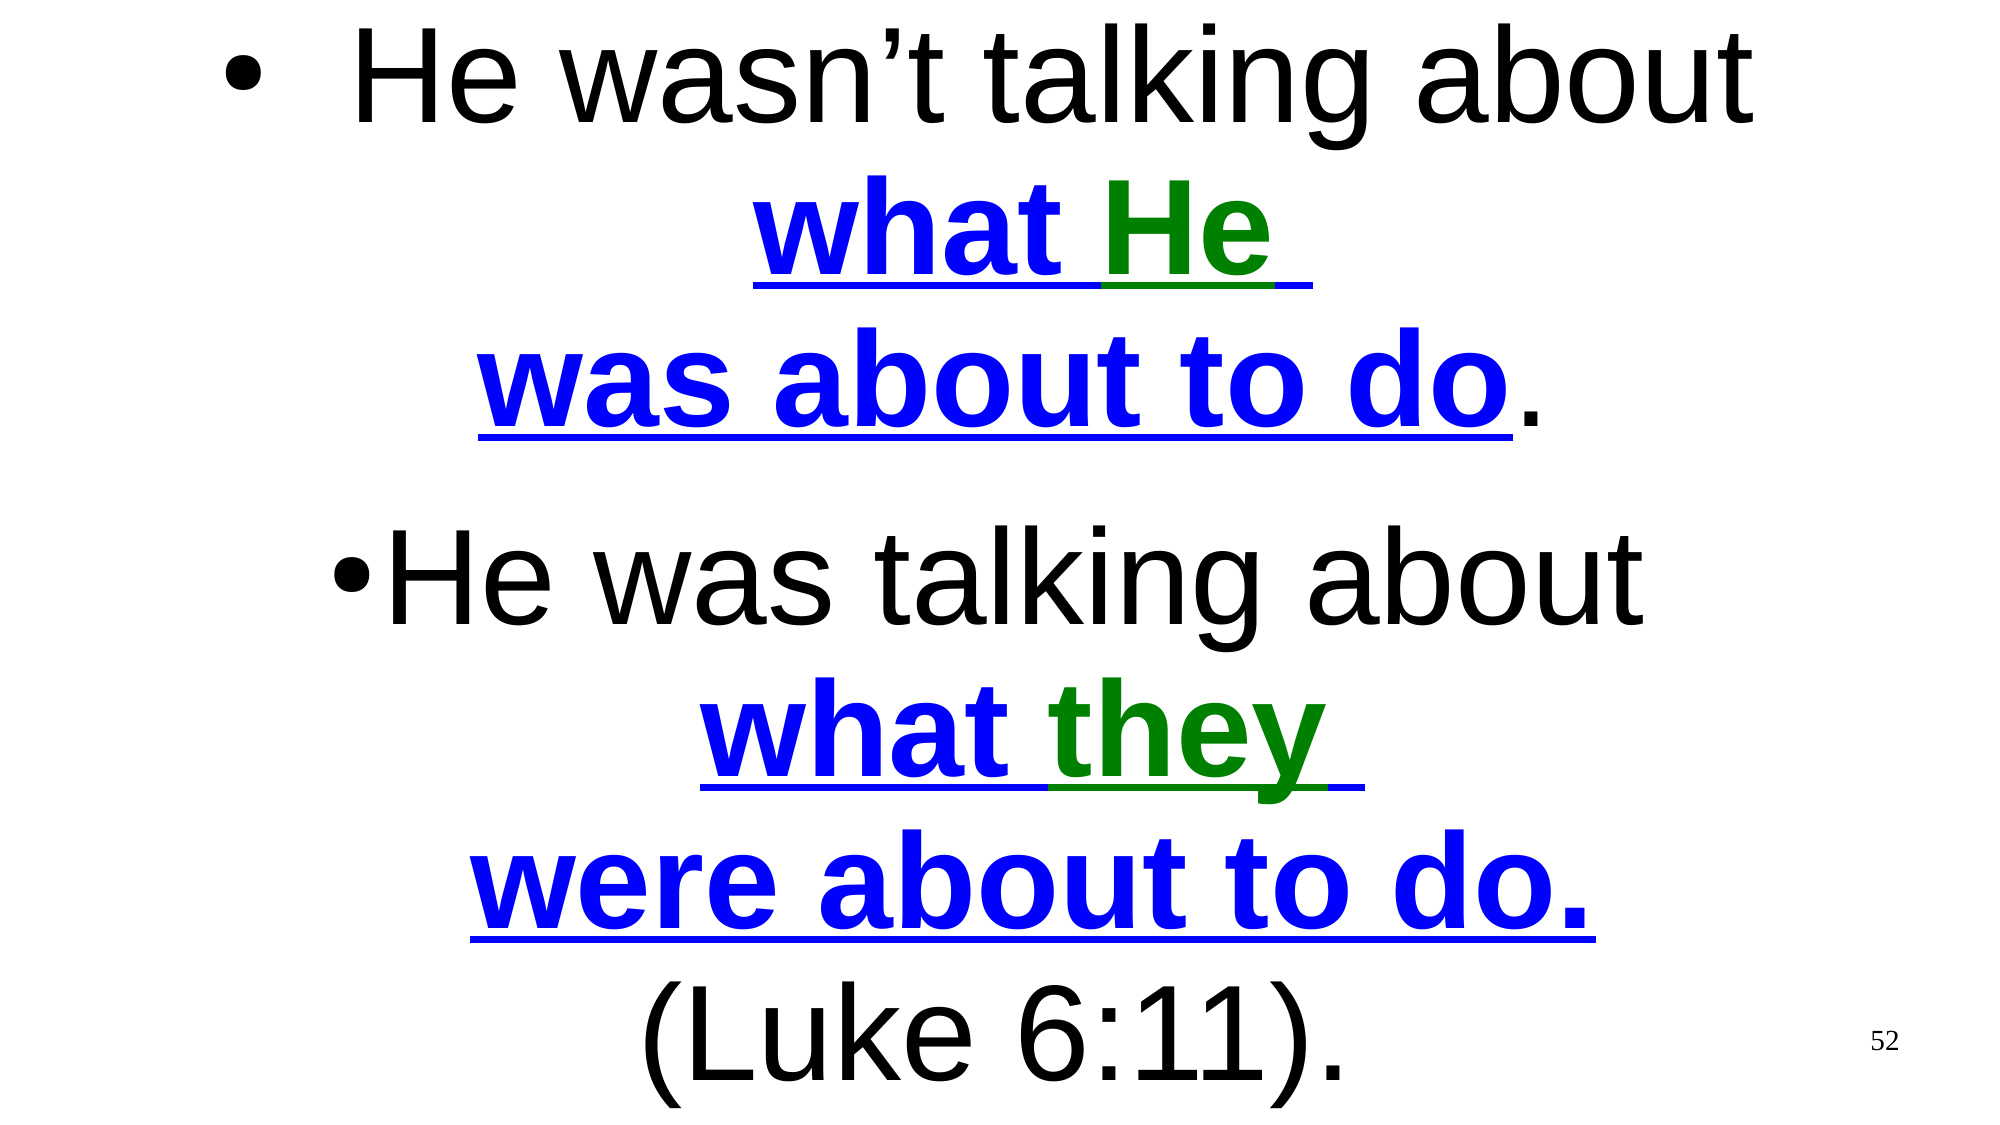

# He wasn’t talking about what He was about to do.
He was talking about
what they
were about to do.
(Luke 6:11).
52